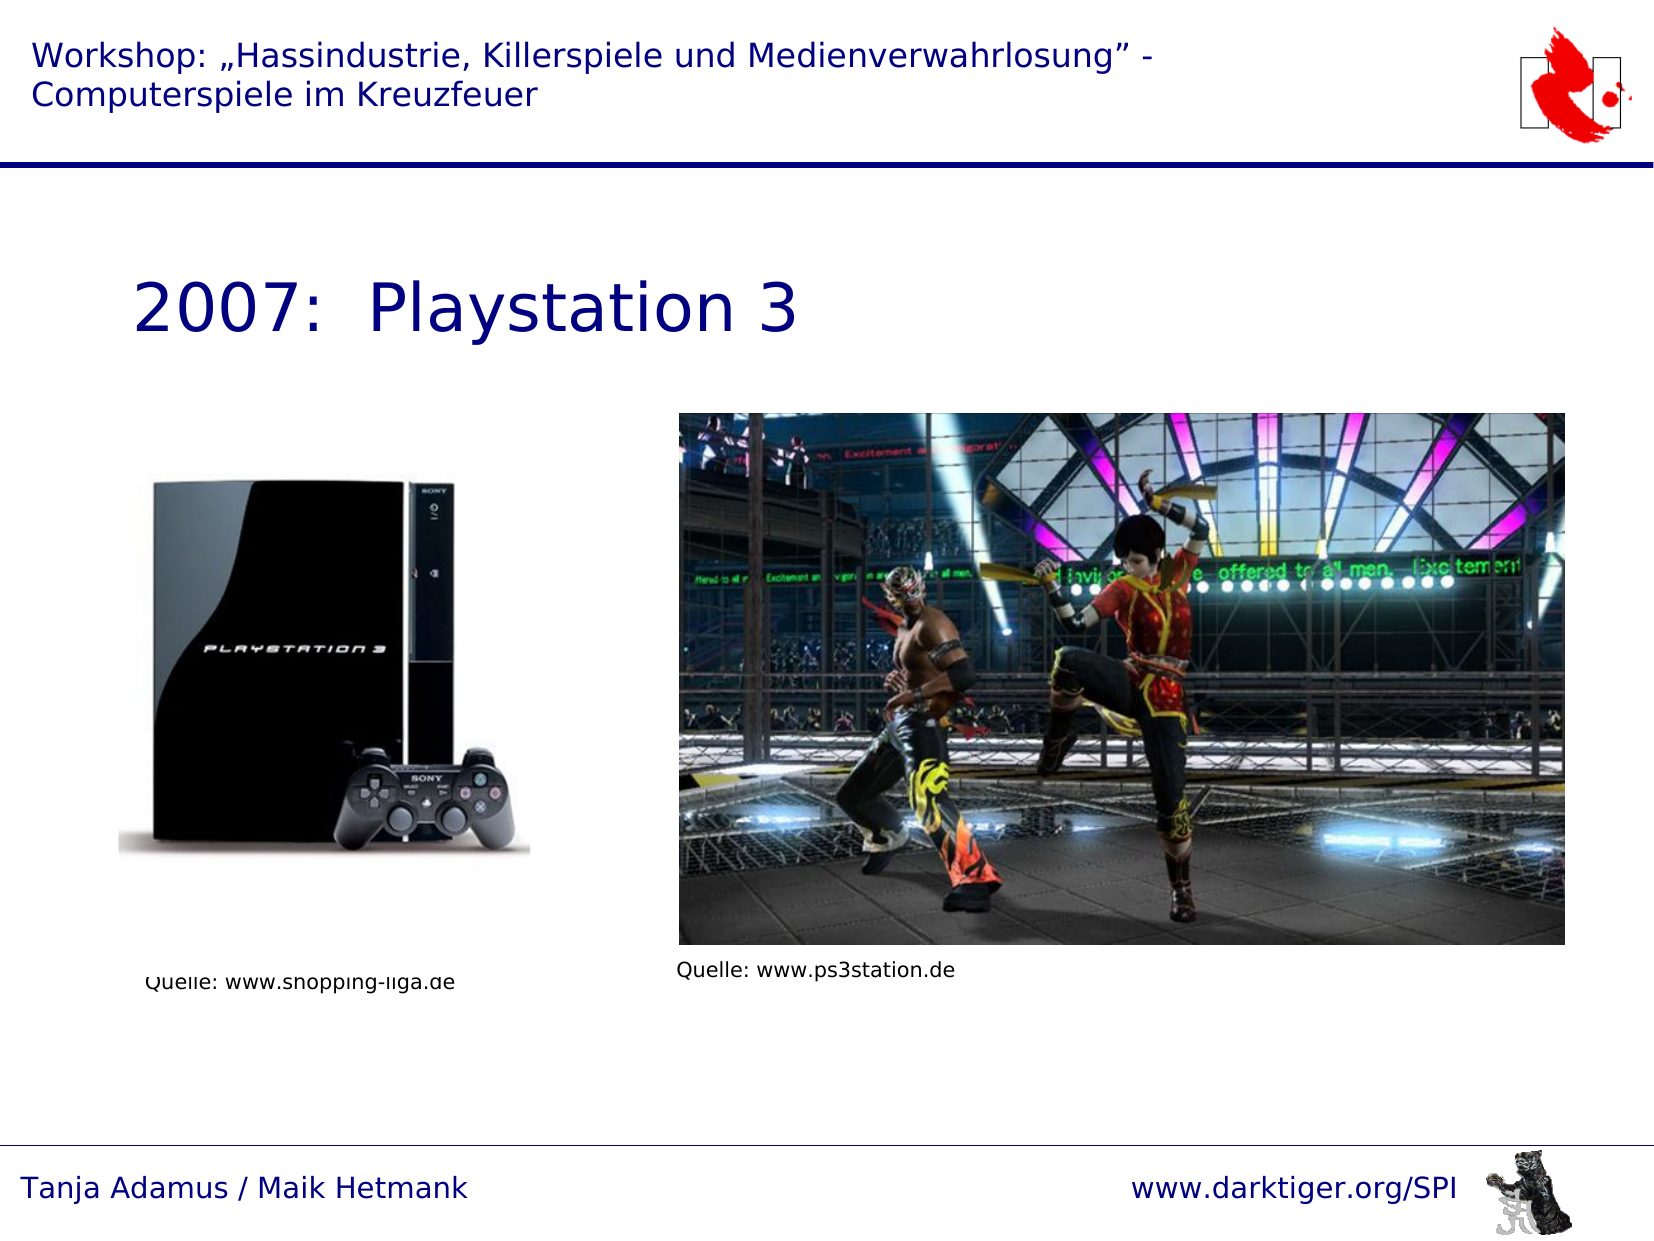

Workshop: „Hassindustrie, Killerspiele und Medienverwahrlosung” - Computerspiele im Kreuzfeuer
2007: Playstation 3
Quelle: www.ps3station.de
Quelle: www.shopping-liga.de